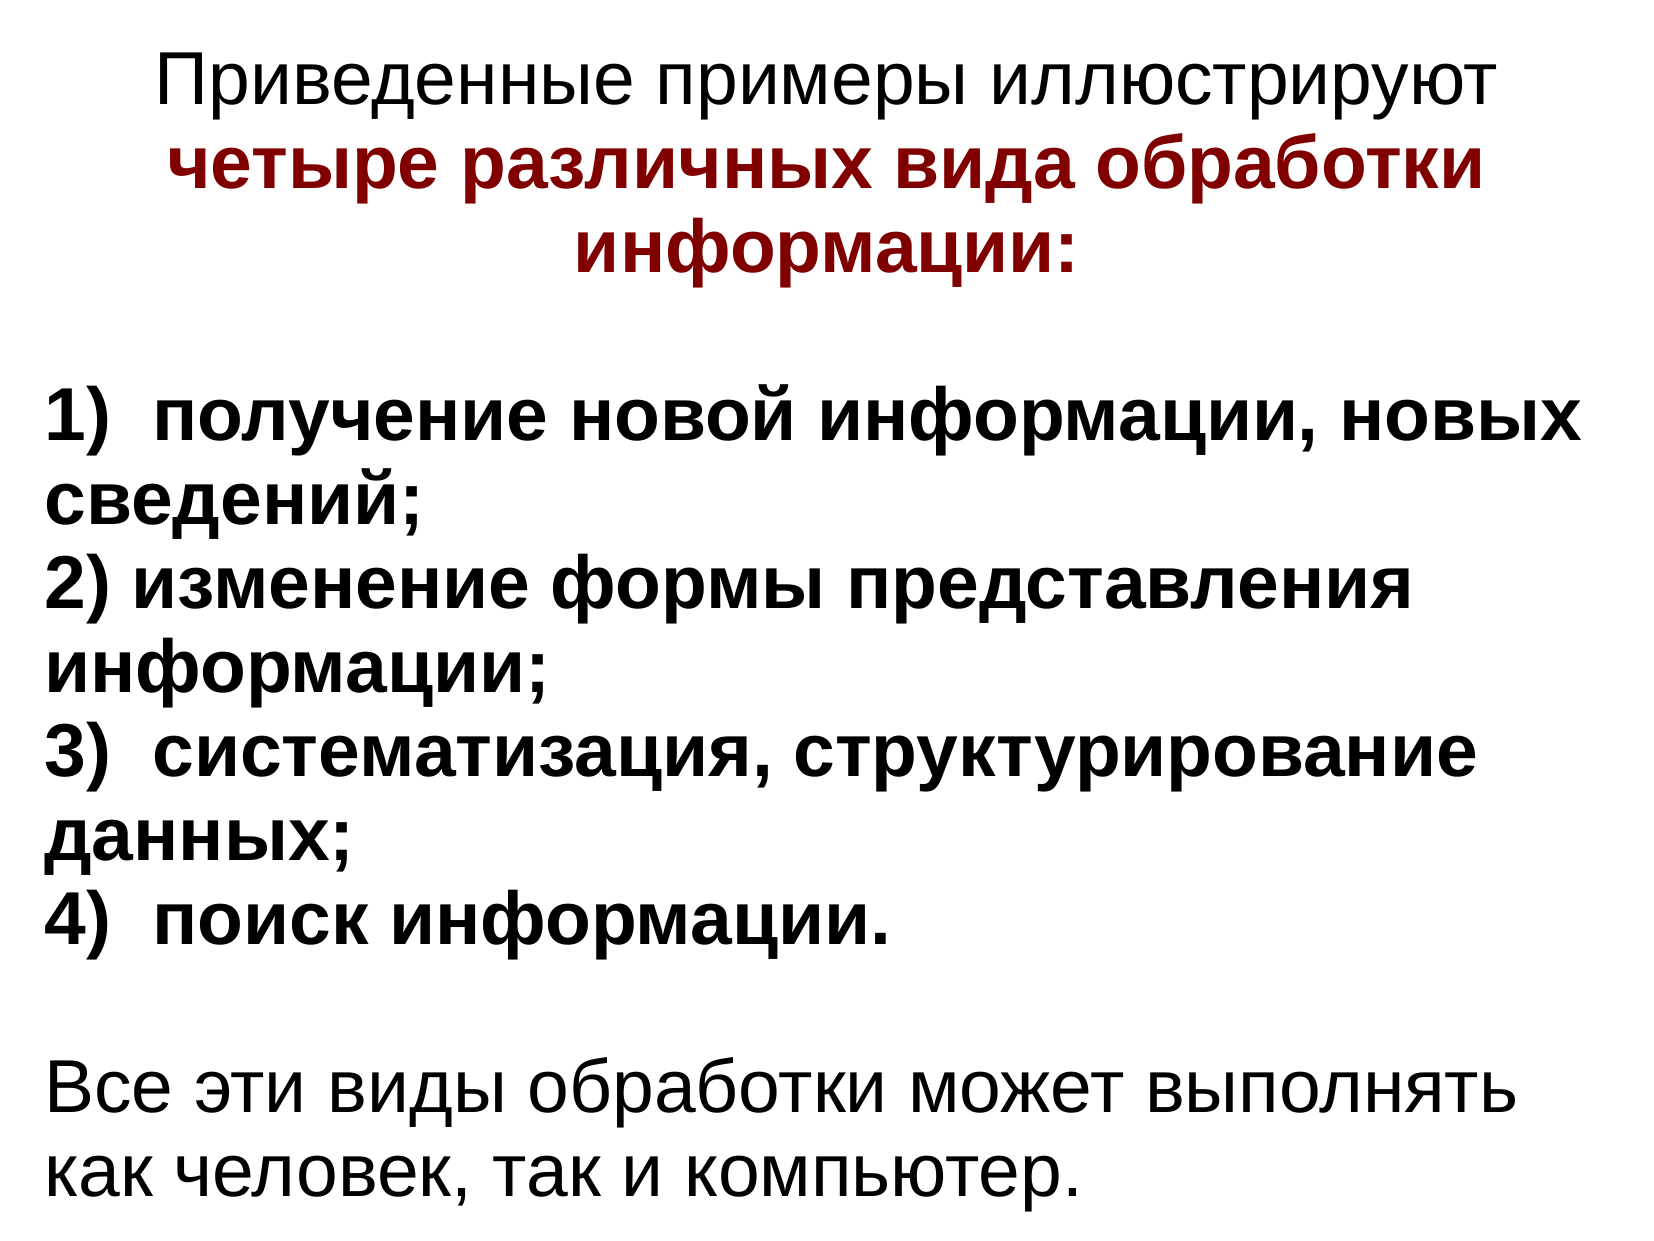

Приведенные примеры иллюстрируют
четыре различных вида обработки информации:
1) получение новой информации, новых сведений;
2) изменение формы представления информации;
3) систематизация, структурирование данных;
4) поиск информации.
Все эти виды обработки может выполнять как человек, так и компьютер.